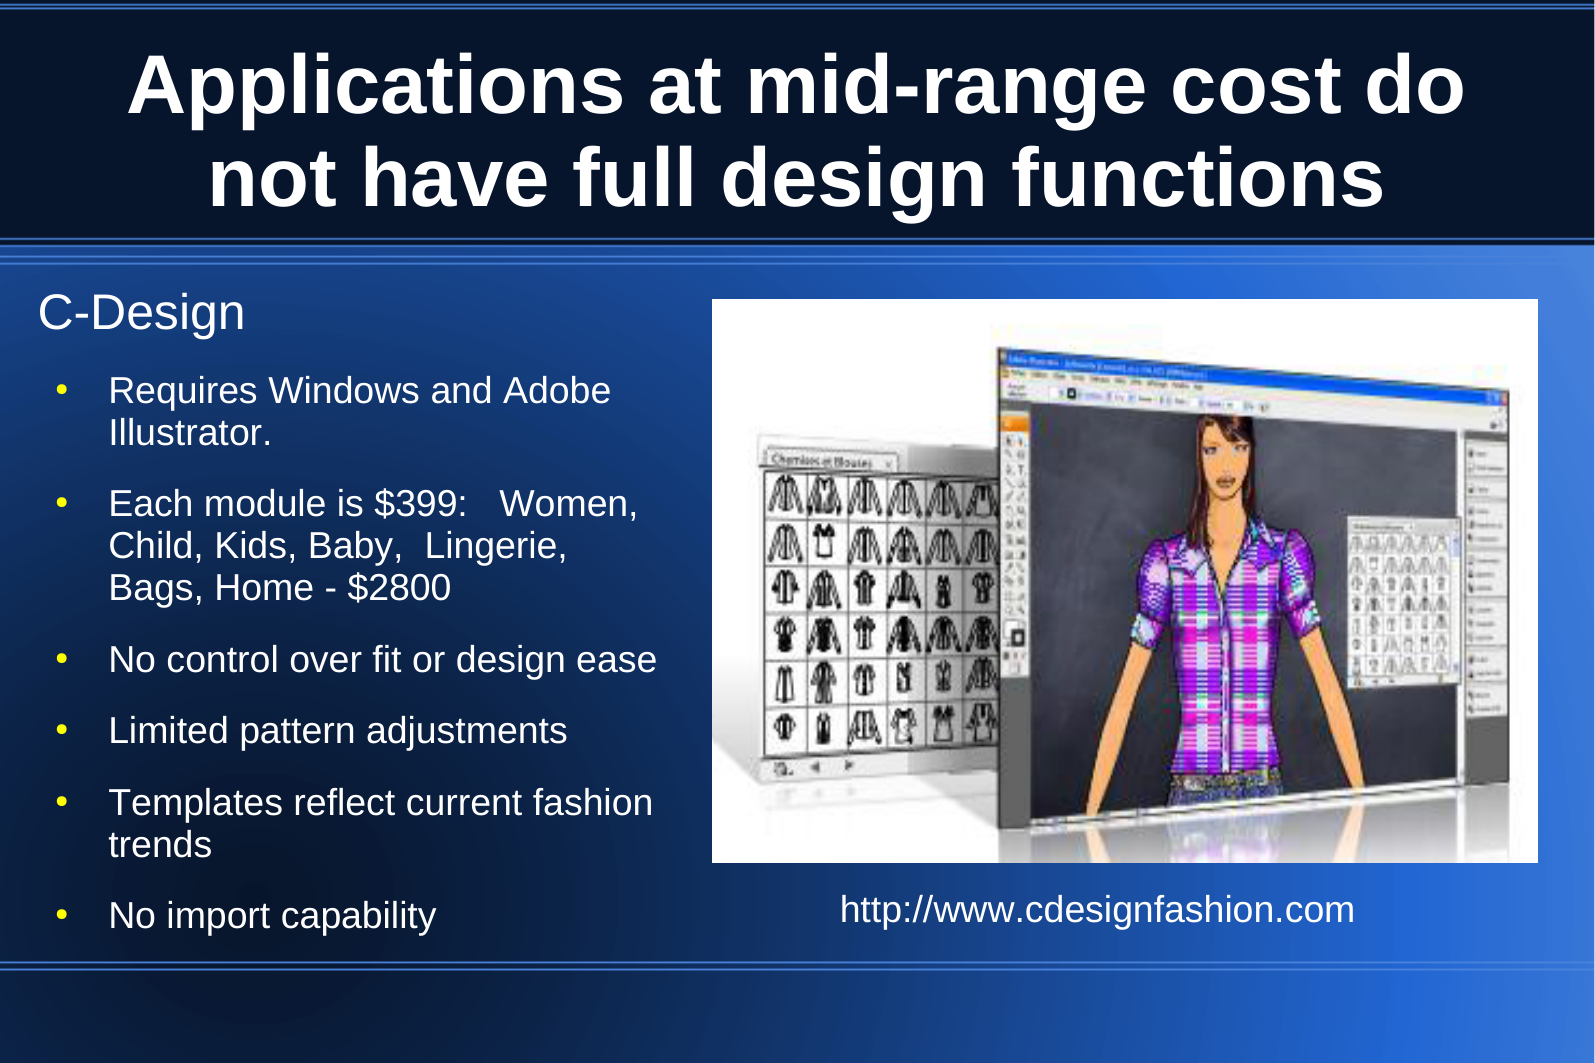

# Applications at mid-range cost do not have full design functions
C-Design
Requires Windows and Adobe Illustrator.
Each module is $399: Women, Child, Kids, Baby, Lingerie, Bags, Home - $2800
No control over fit or design ease
Limited pattern adjustments
Templates reflect current fashion trends
No import capability
http://www.cdesignfashion.com